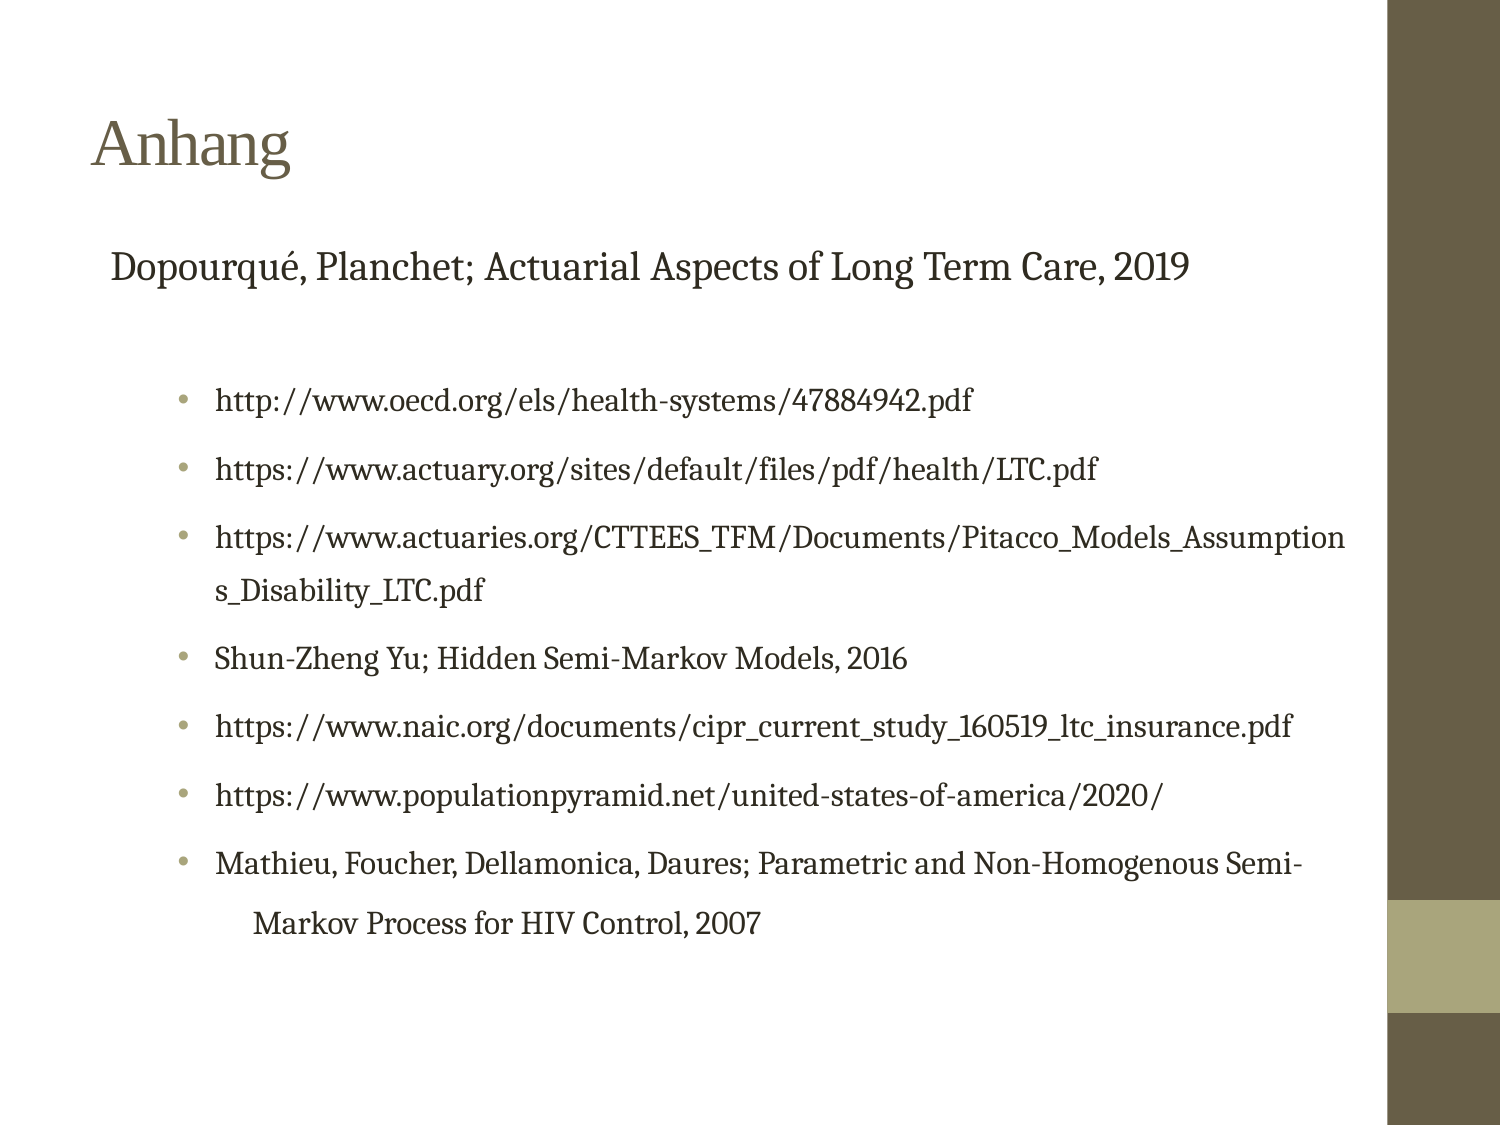

# Anhang
Dopourqué, Planchet; Actuarial Aspects of Long Term Care, 2019
http://www.oecd.org/els/health-systems/47884942.pdf
https://www.actuary.org/sites/default/files/pdf/health/LTC.pdf
https://www.actuaries.org/CTTEES_TFM/Documents/Pitacco_Models_Assumptions_Disability_LTC.pdf
Shun-Zheng Yu; Hidden Semi-Markov Models, 2016
https://www.naic.org/documents/cipr_current_study_160519_ltc_insurance.pdf
https://www.populationpyramid.net/united-states-of-america/2020/
Mathieu, Foucher, Dellamonica, Daures; Parametric and Non-Homogenous Semi-Markov Process for HIV Control, 2007